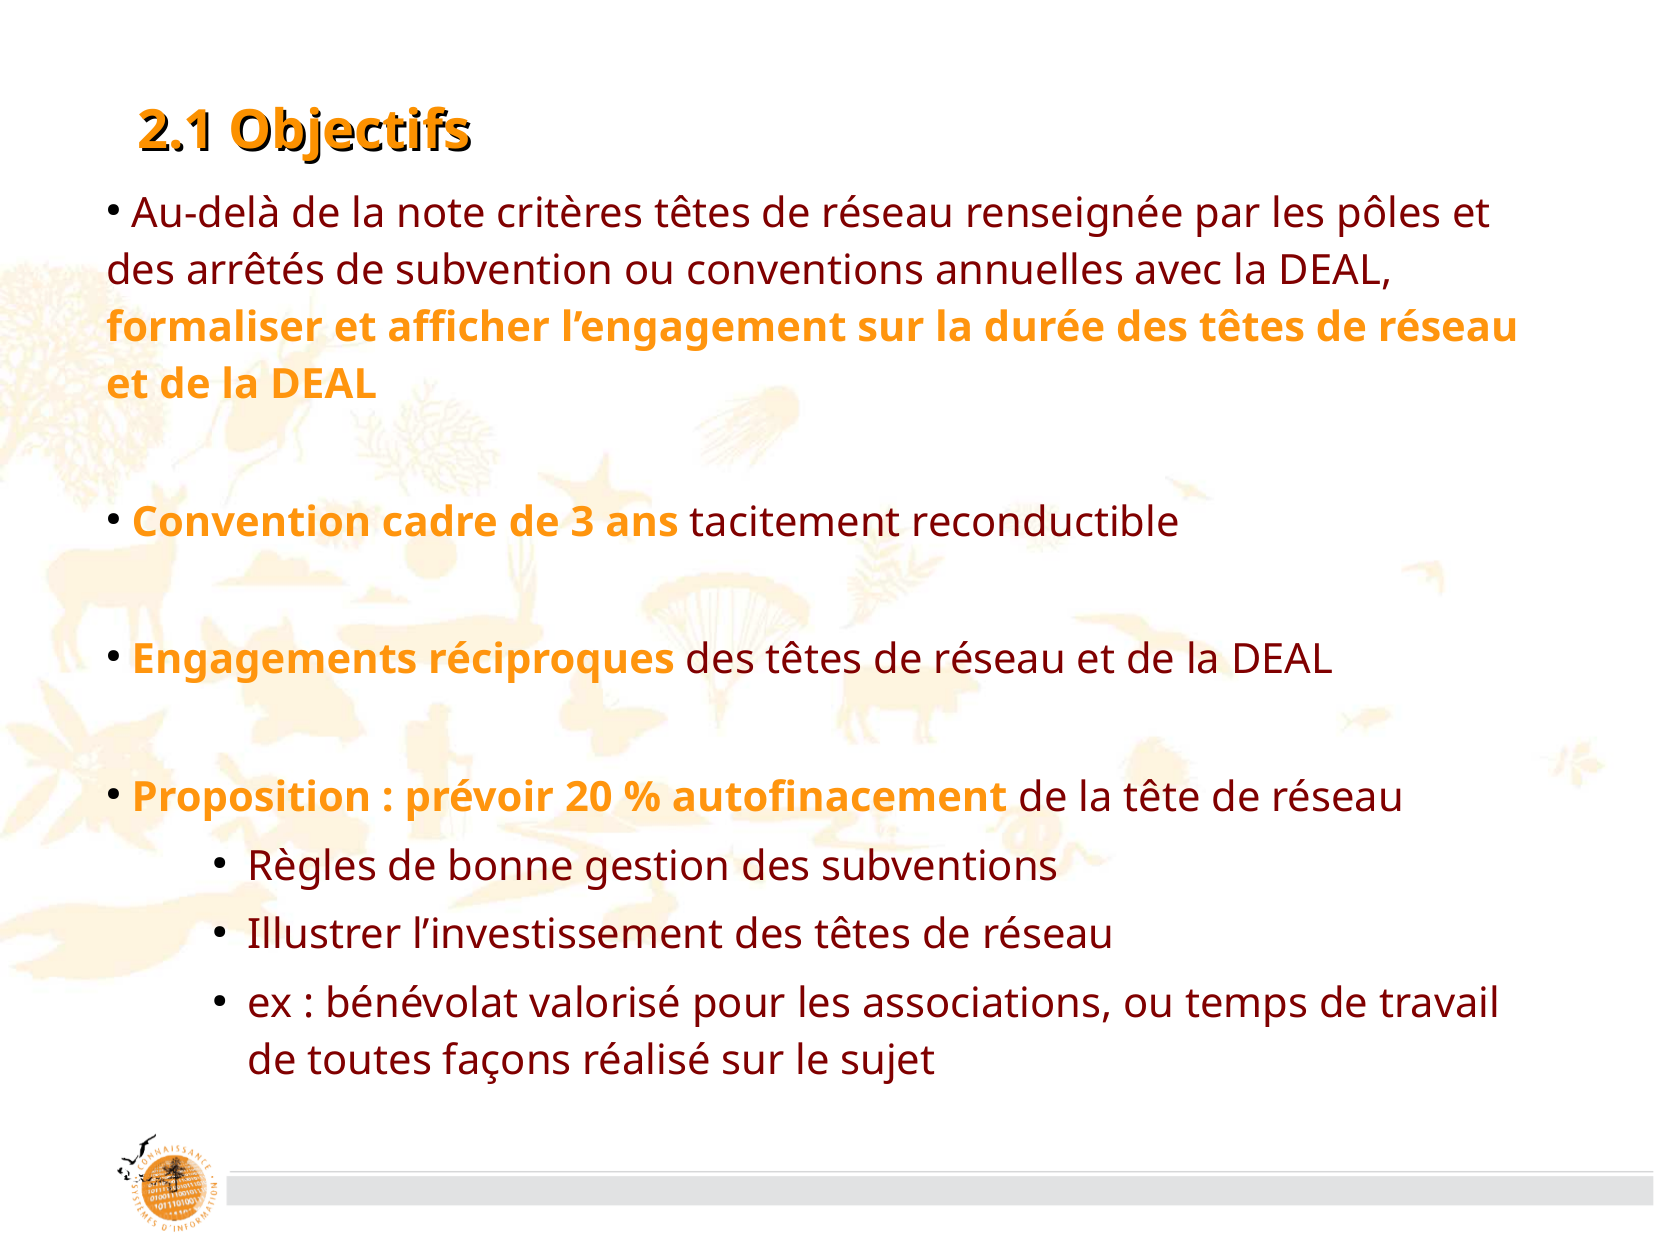

# 2.1 Objectifs
 Au-delà de la note critères têtes de réseau renseignée par les pôles et des arrêtés de subvention ou conventions annuelles avec la DEAL, formaliser et afficher l’engagement sur la durée des têtes de réseau et de la DEAL
 Convention cadre de 3 ans tacitement reconductible
 Engagements réciproques des têtes de réseau et de la DEAL
 Proposition : prévoir 20 % autofinacement de la tête de réseau
Règles de bonne gestion des subventions
Illustrer l’investissement des têtes de réseau
ex : bénévolat valorisé pour les associations, ou temps de travail de toutes façons réalisé sur le sujet
GT ERC - 06/02/2015
15